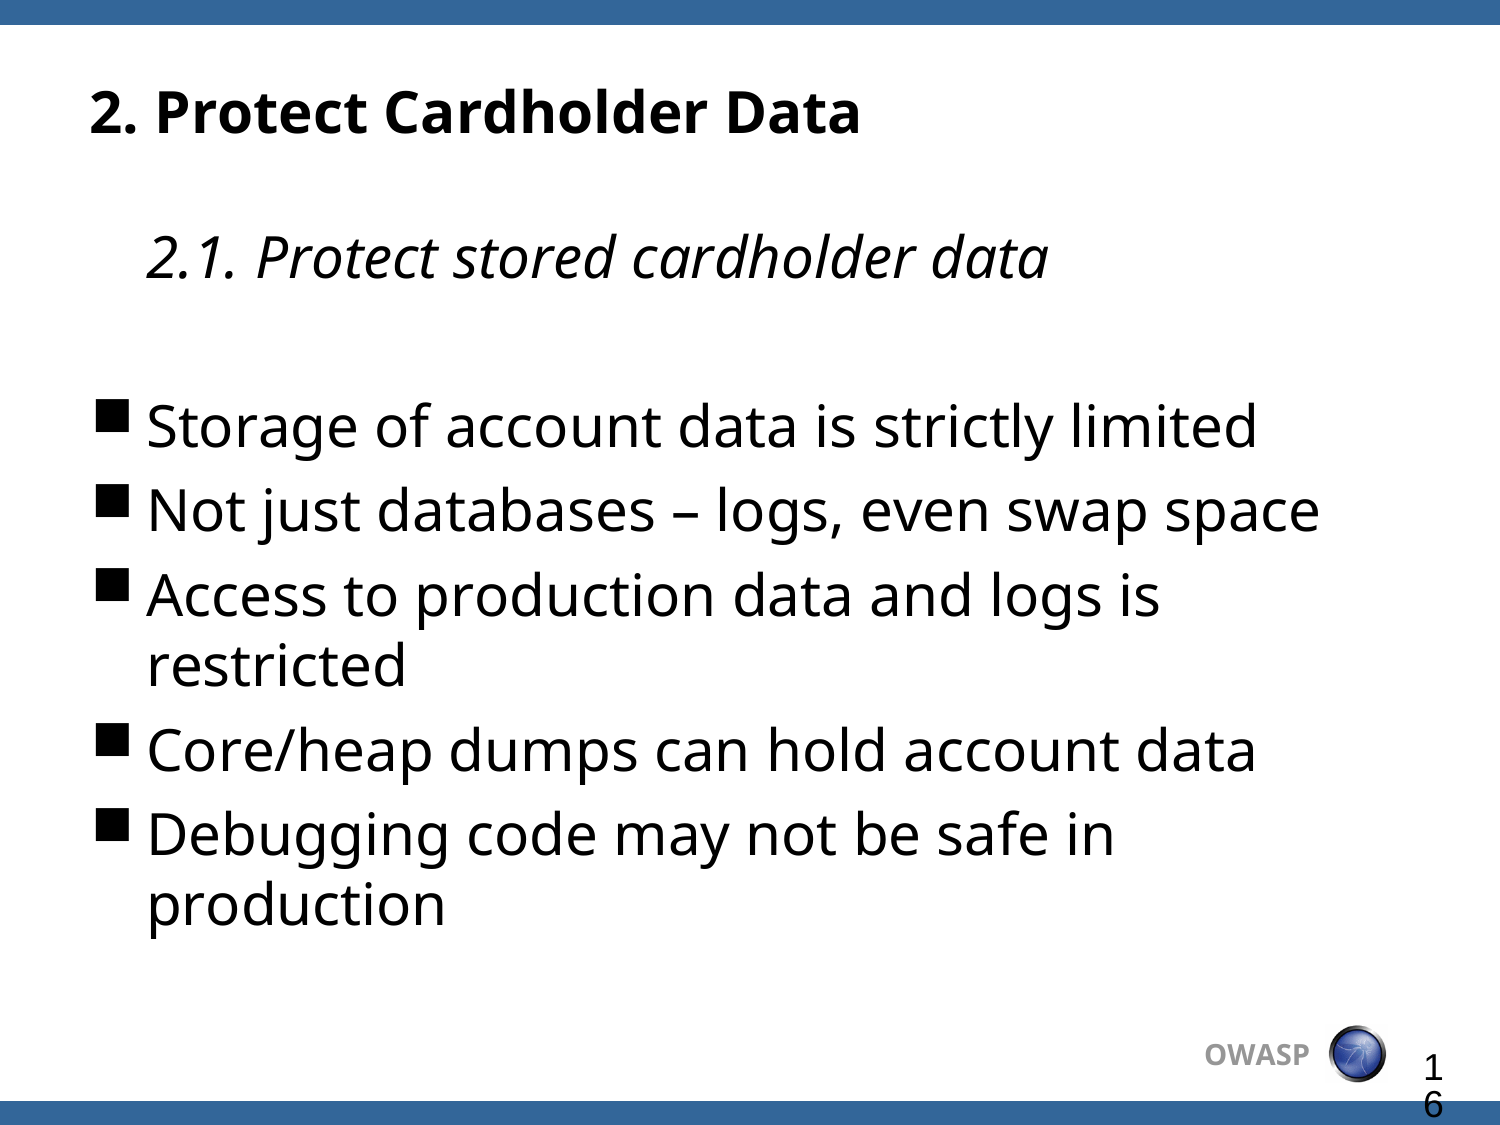

# 2. Protect Cardholder Data
2.1. Protect stored cardholder data
Storage of account data is strictly limited
Not just databases – logs, even swap space
Access to production data and logs is restricted
Core/heap dumps can hold account data
Debugging code may not be safe in production
16